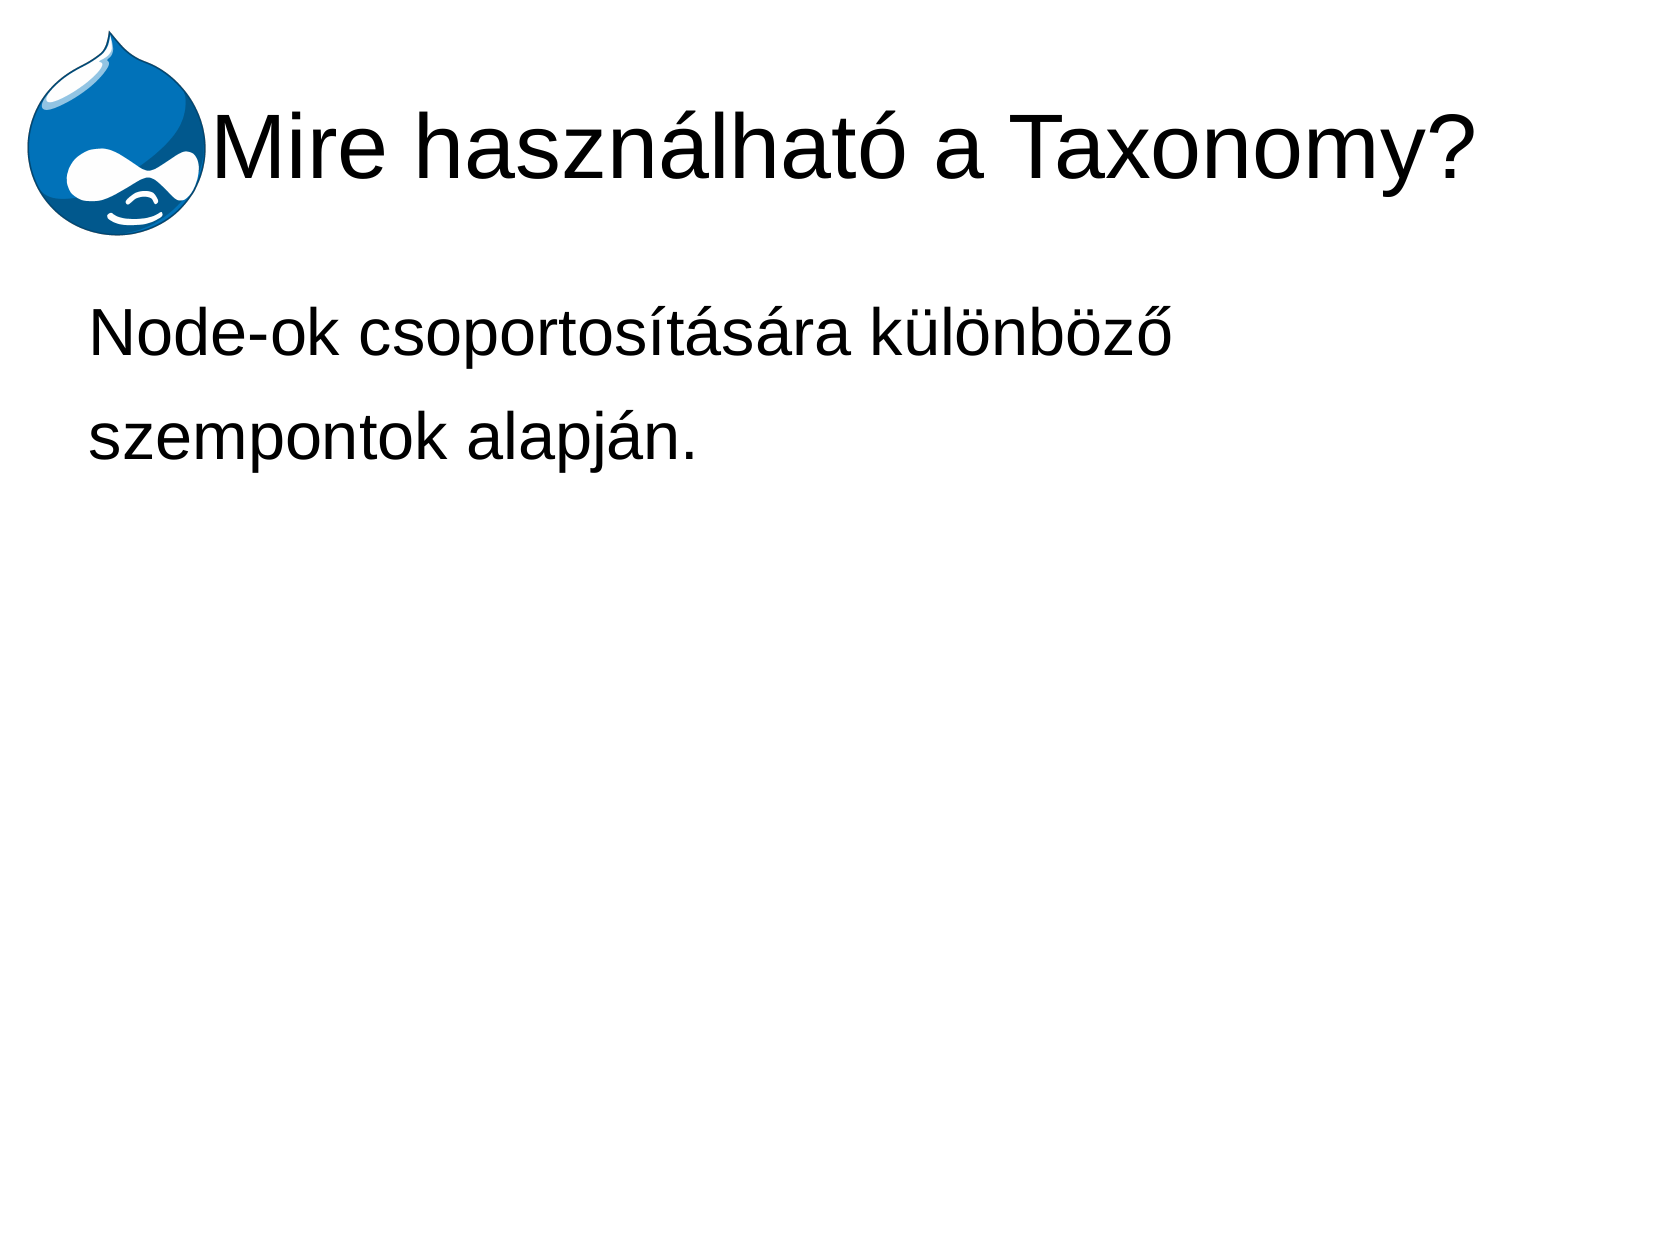

# Mire használható a Taxonomy?
Node-ok csoportosítására különböző
szempontok alapján.